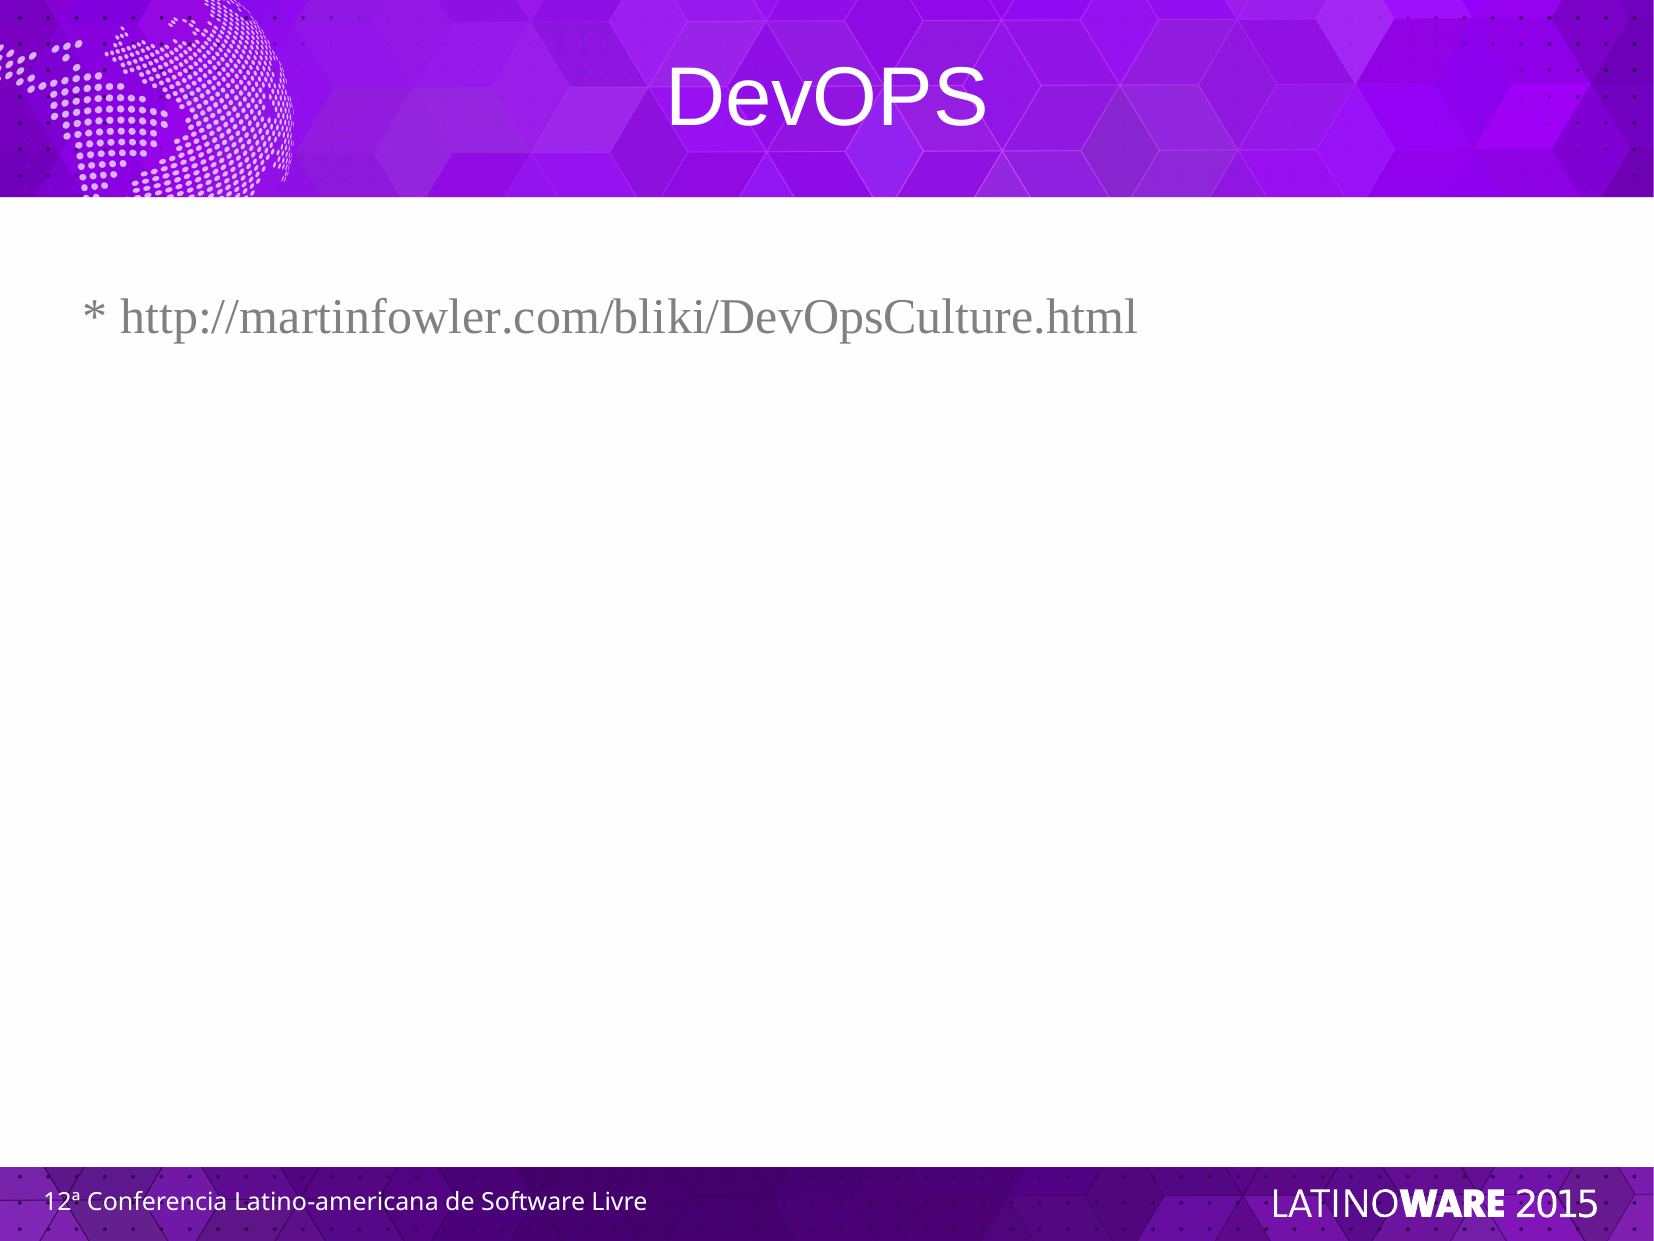

DevOPS
* http://martinfowler.com/bliki/DevOpsCulture.html
12ª Conferencia Latino-americana de Software Livre